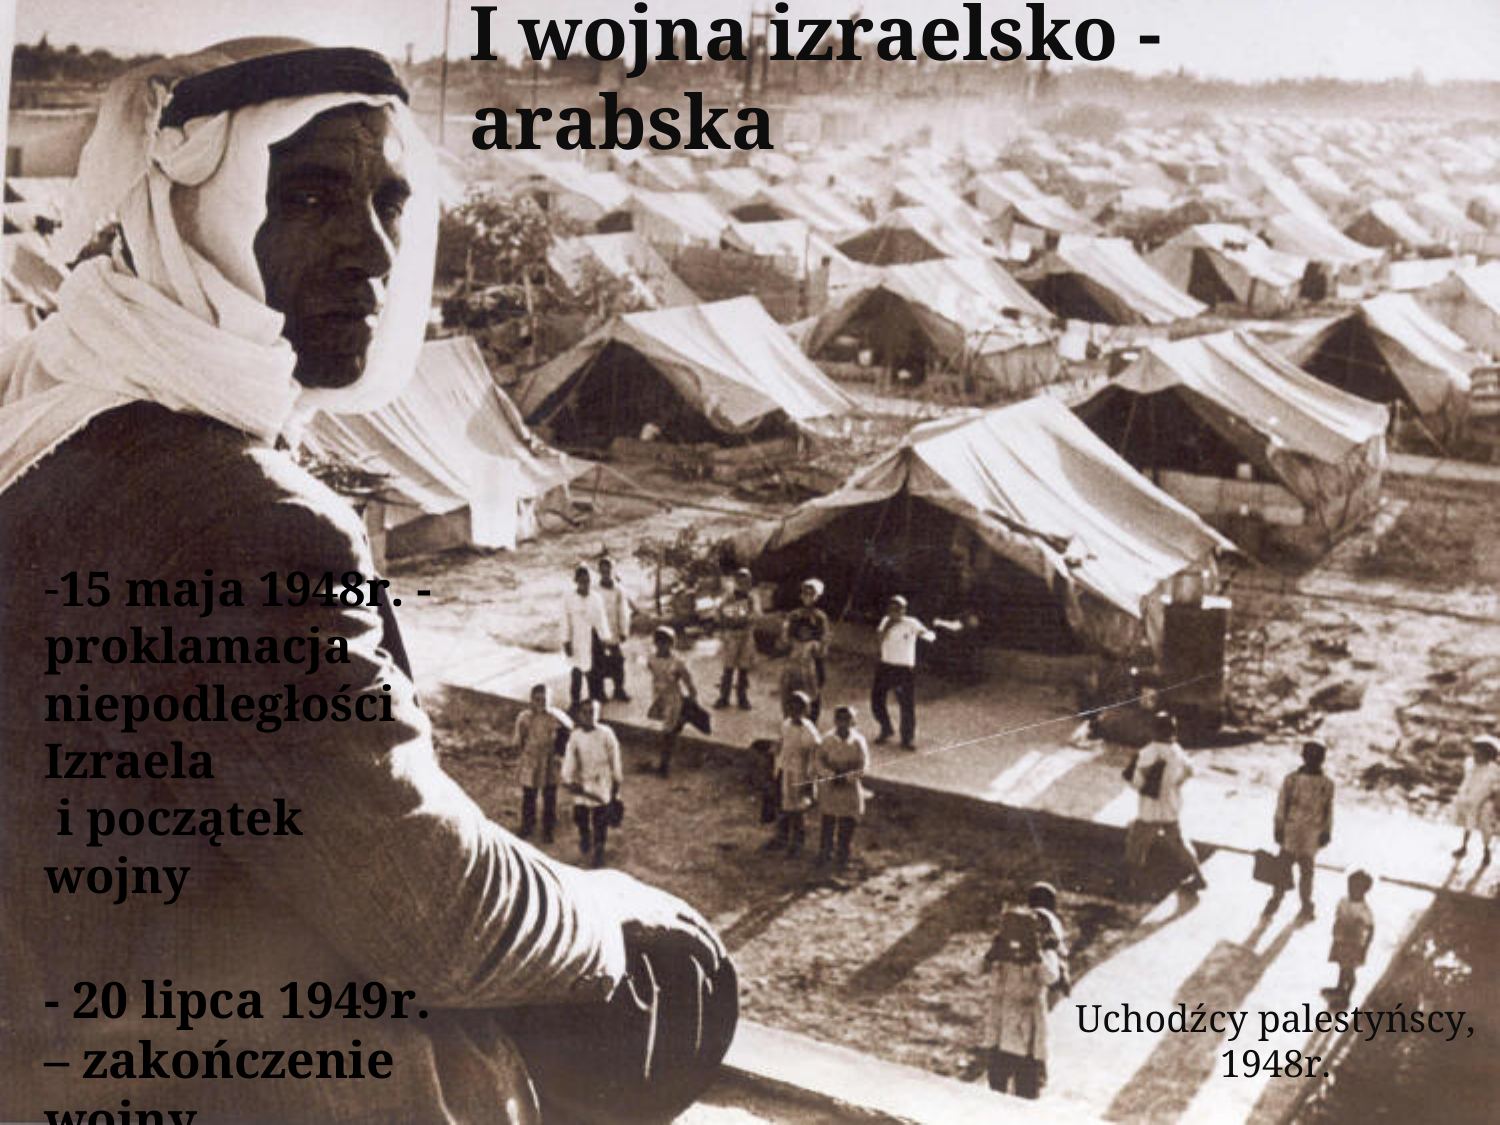

I wojna izraelsko -arabska
15 maja 1948r. - proklamacja niepodległości Izraela
 i początek wojny
- 20 lipca 1949r. – zakończenie wojny
Uchodźcy palestyńscy, 1948r.